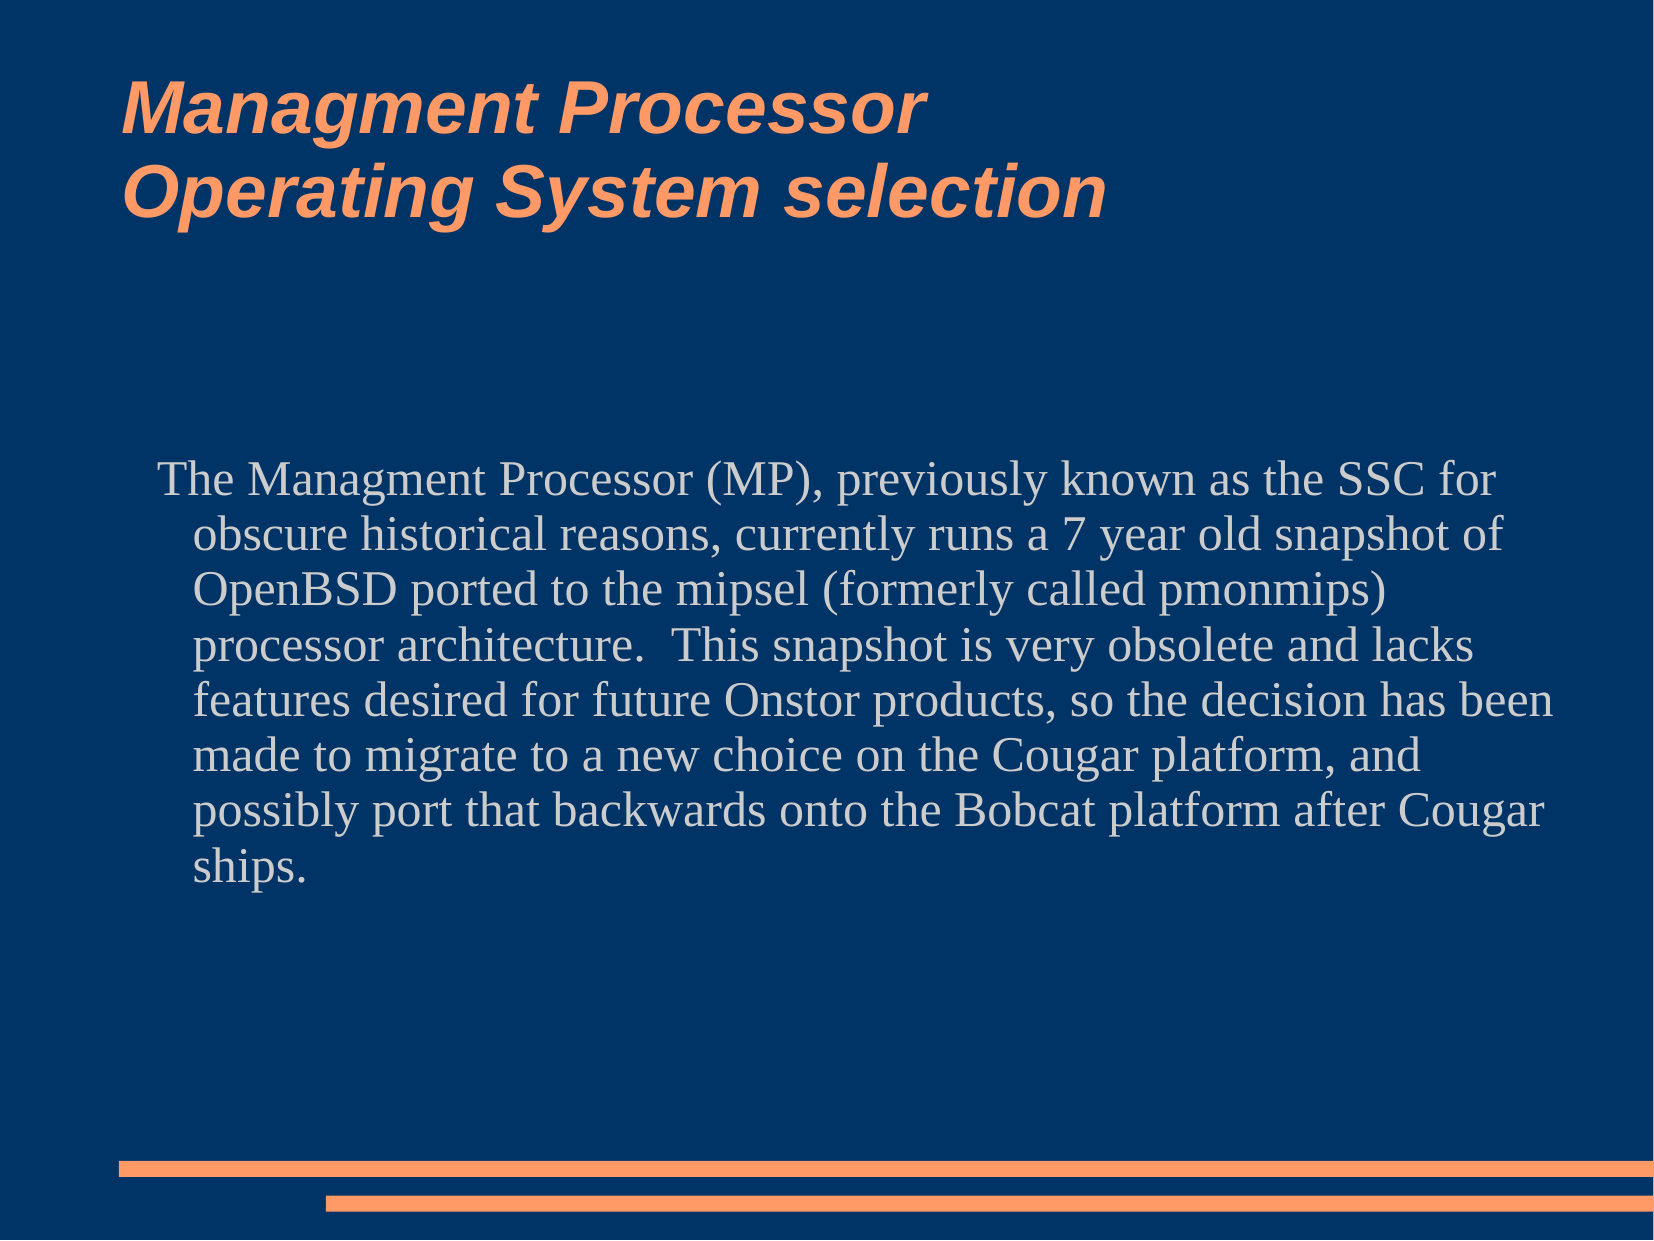

# Managment Processor Operating System selection
The Managment Processor (MP), previously known as the SSC for obscure historical reasons, currently runs a 7 year old snapshot of OpenBSD ported to the mipsel (formerly called pmonmips) processor architecture. This snapshot is very obsolete and lacks features desired for future Onstor products, so the decision has been made to migrate to a new choice on the Cougar platform, and possibly port that backwards onto the Bobcat platform after Cougar ships.